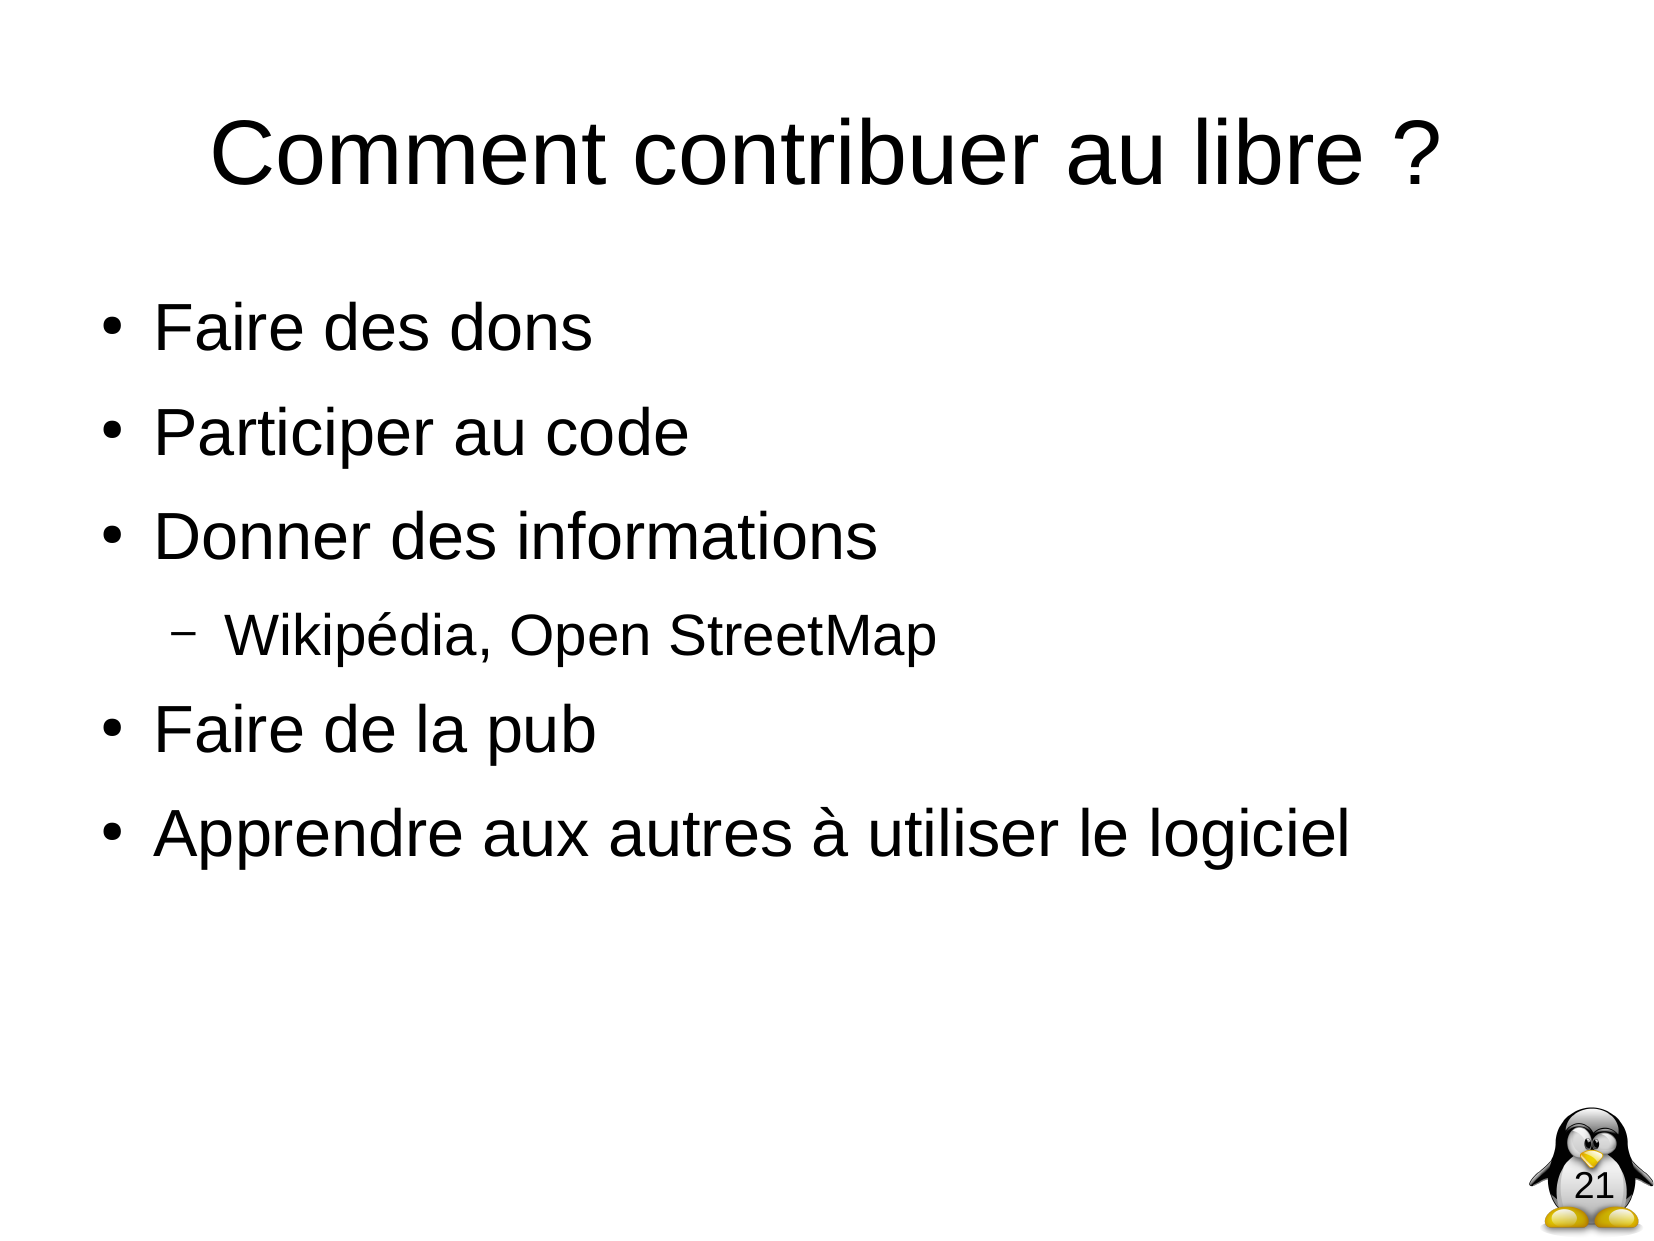

# Comment contribuer au libre ?
Faire des dons
Participer au code
Donner des informations
Wikipédia, Open StreetMap
Faire de la pub
Apprendre aux autres à utiliser le logiciel